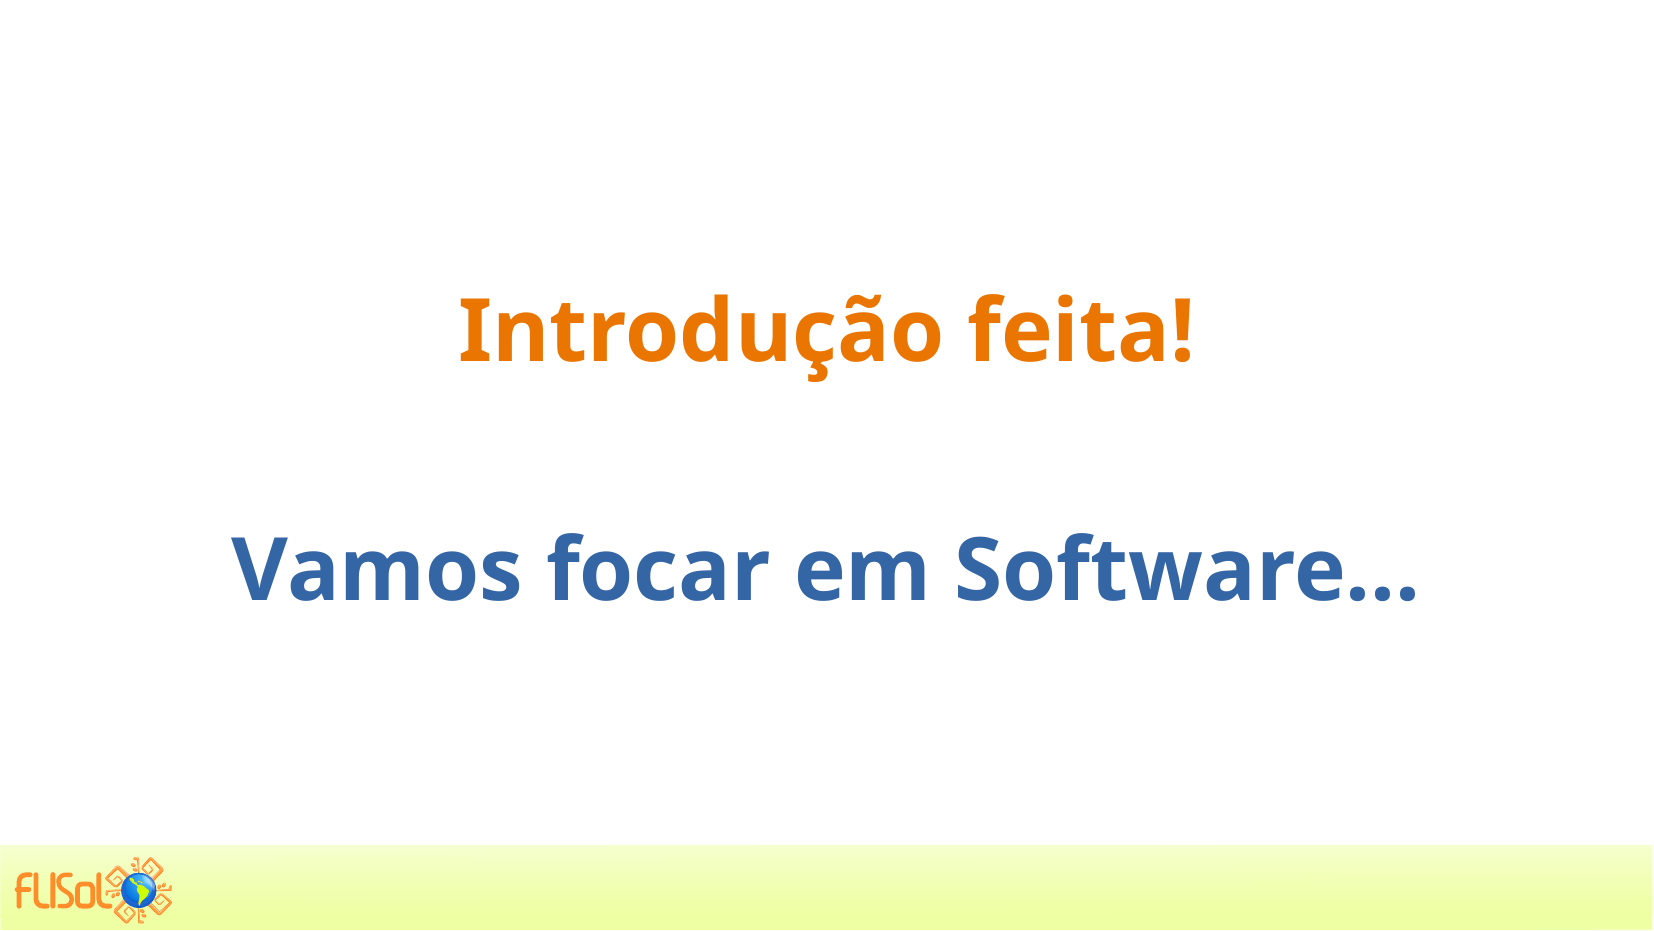

# Introdução feita!
Vamos focar em Software...